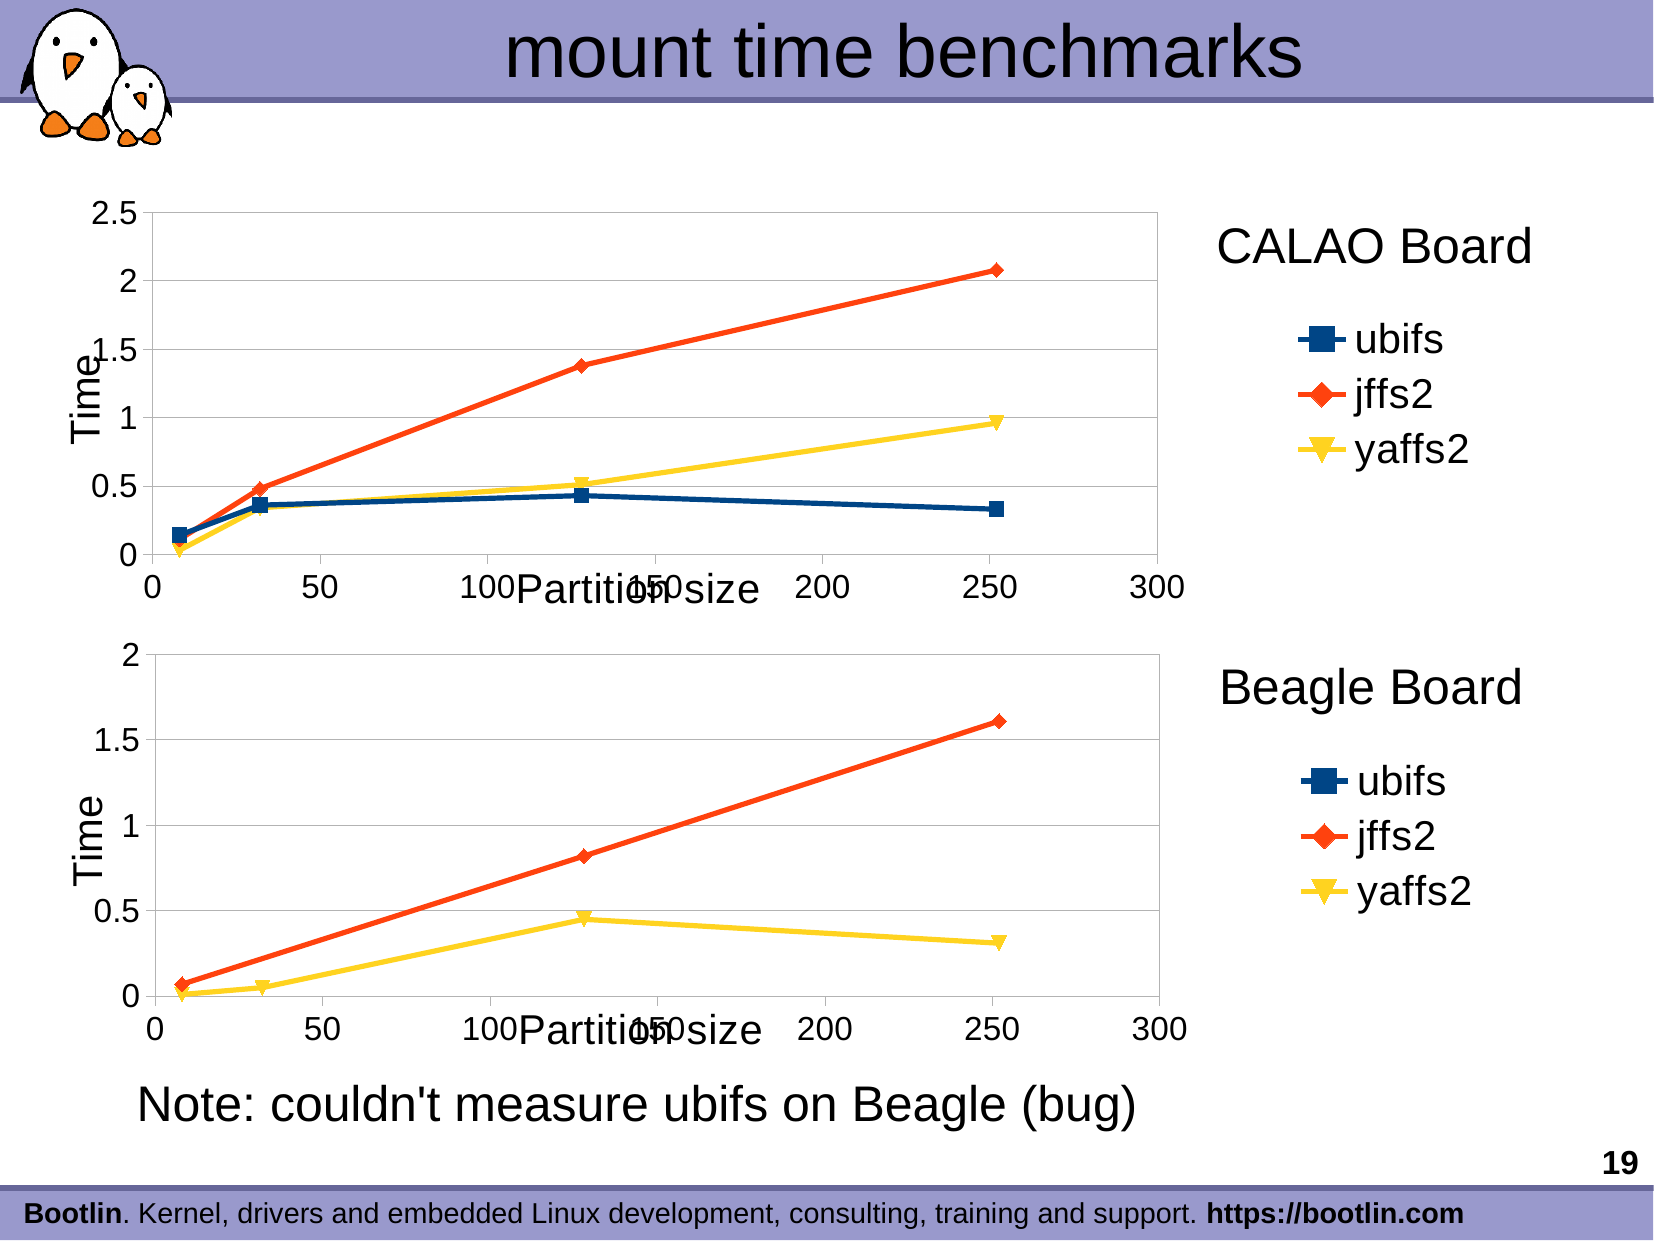

# mount time benchmarks
### Chart: CALAO Board
| Category | ubifs | jffs2 | yaffs2 |
|---|---|---|---|
### Chart: Beagle Board
| Category | ubifs | jffs2 | yaffs2 |
|---|---|---|---|Note: couldn't measure ubifs on Beagle (bug)